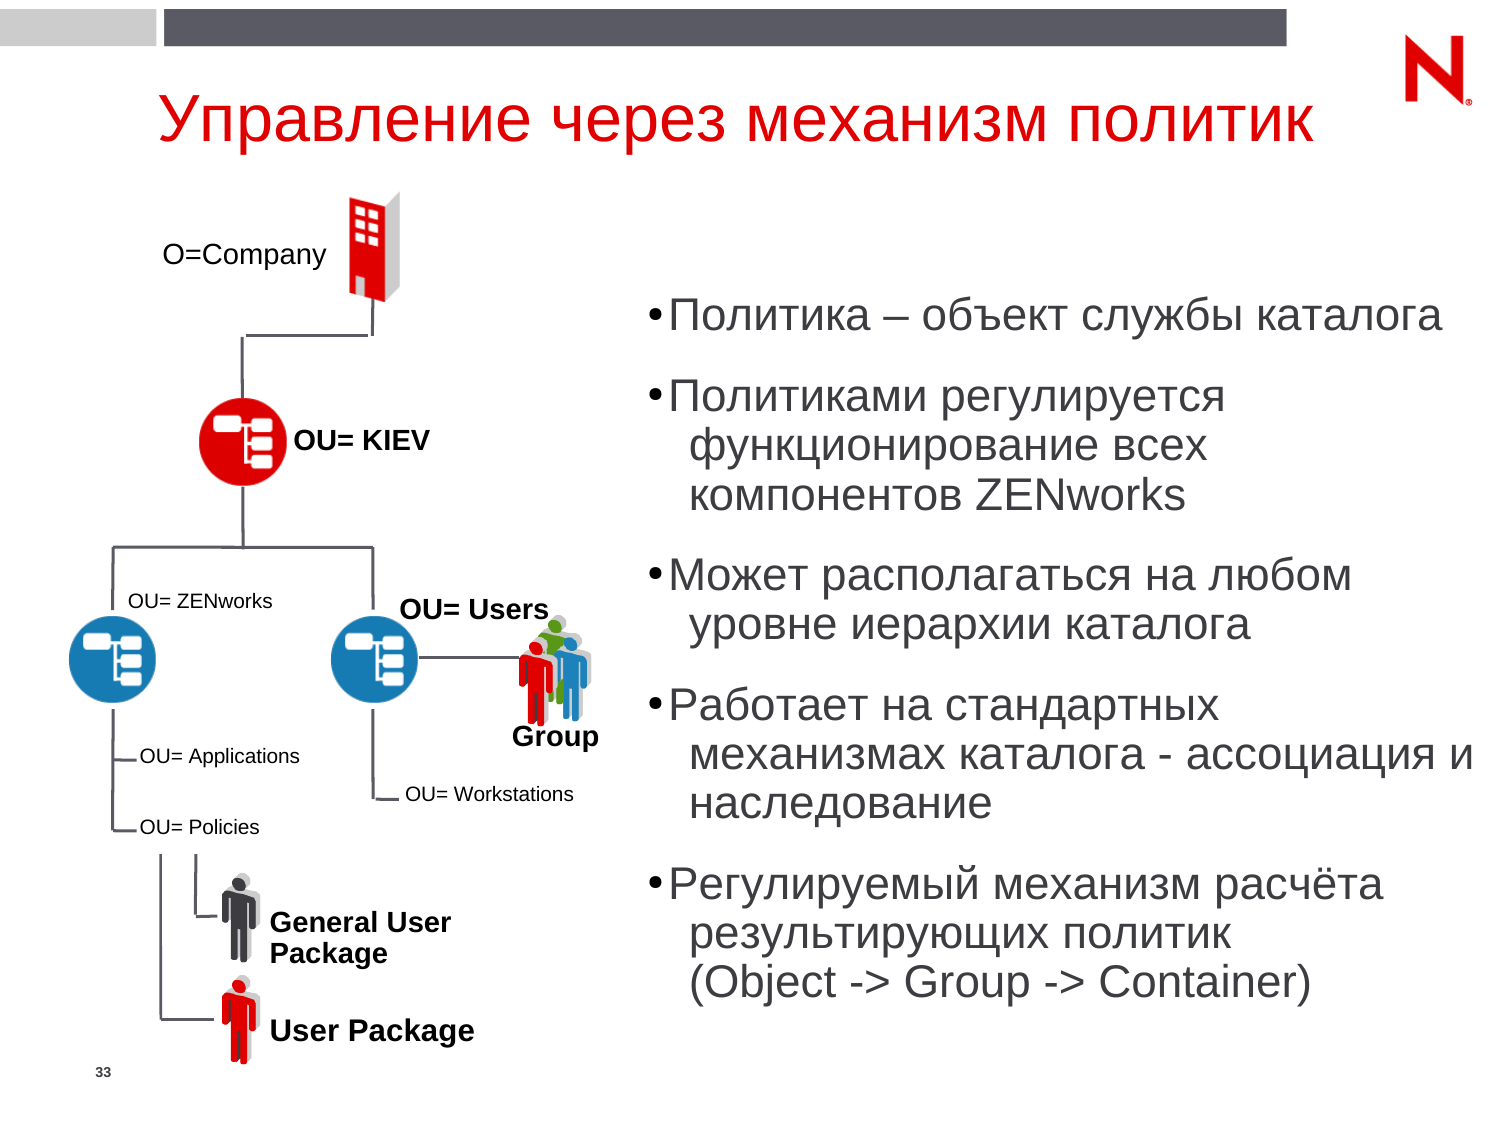

# Управление через механизм политик
O=Company
OU= KIEV
OU= ZENworks
OU= Users
 Group
OU= Applications
OU= Workstations
OU= Policies
General User Package
User Package
Политика – объект службы каталога
Политиками регулируется функционирование всех компонентов ZENworks
Может располагаться на любом уровне иерархии каталога
Работает на стандартных механизмах каталога - ассоциация и наследование
Регулируемый механизм расчёта результирующих политик
(Object -> Group -> Container)